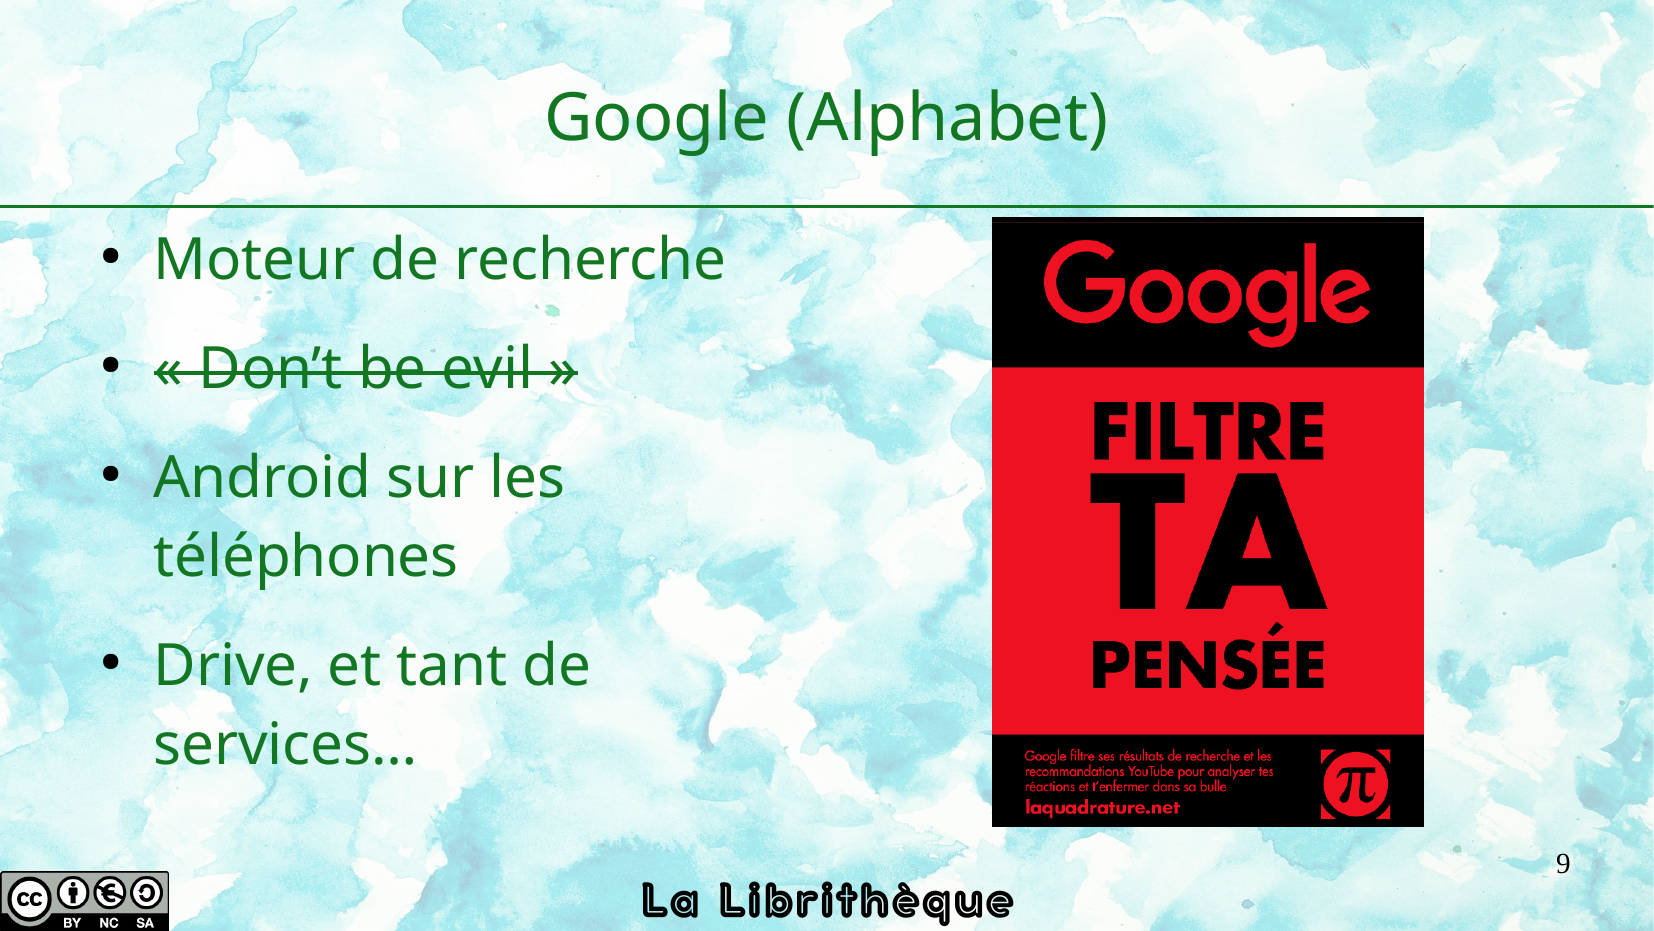

# Google (Alphabet)
Moteur de recherche
« Don’t be evil »
Android sur les téléphones
Drive, et tant de services…
9